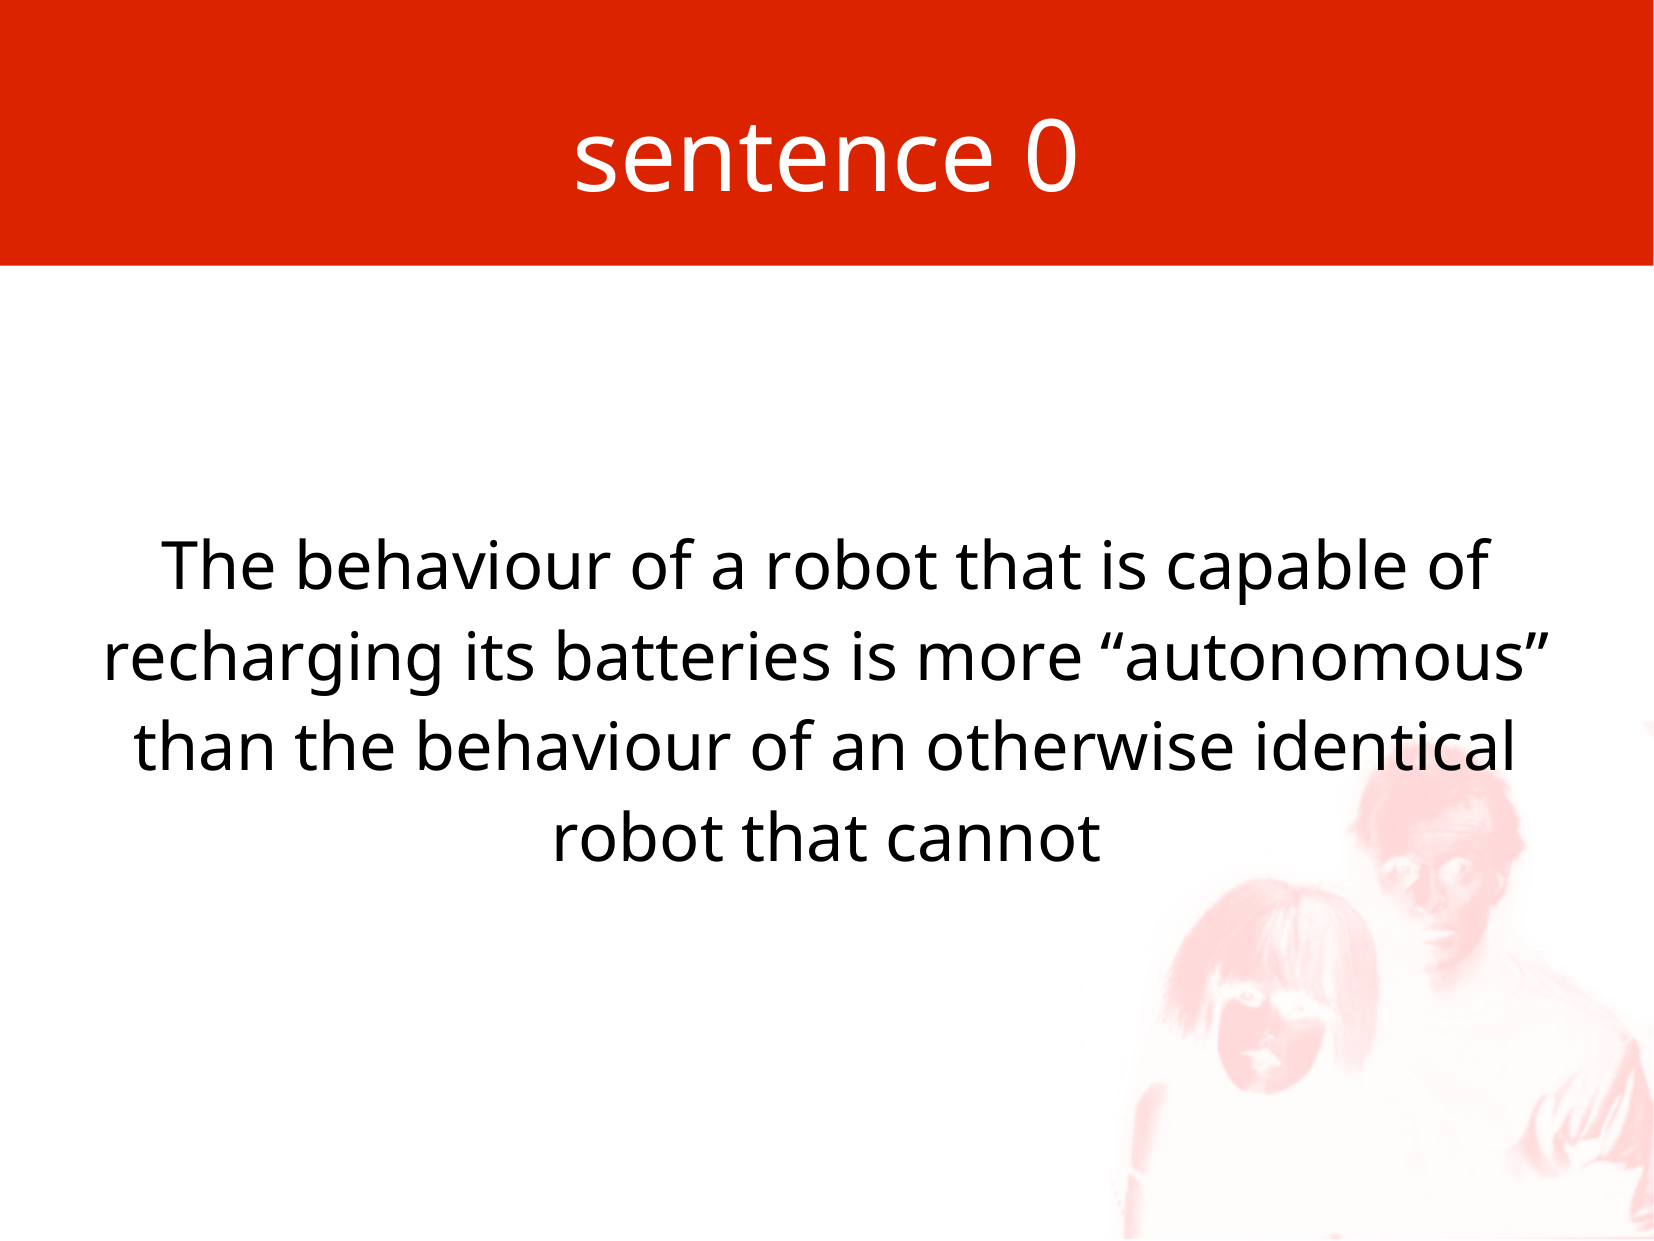

# sentence 0
The behaviour of a robot that is capable of recharging its batteries is more “autonomous” than the behaviour of an otherwise identical robot that cannot